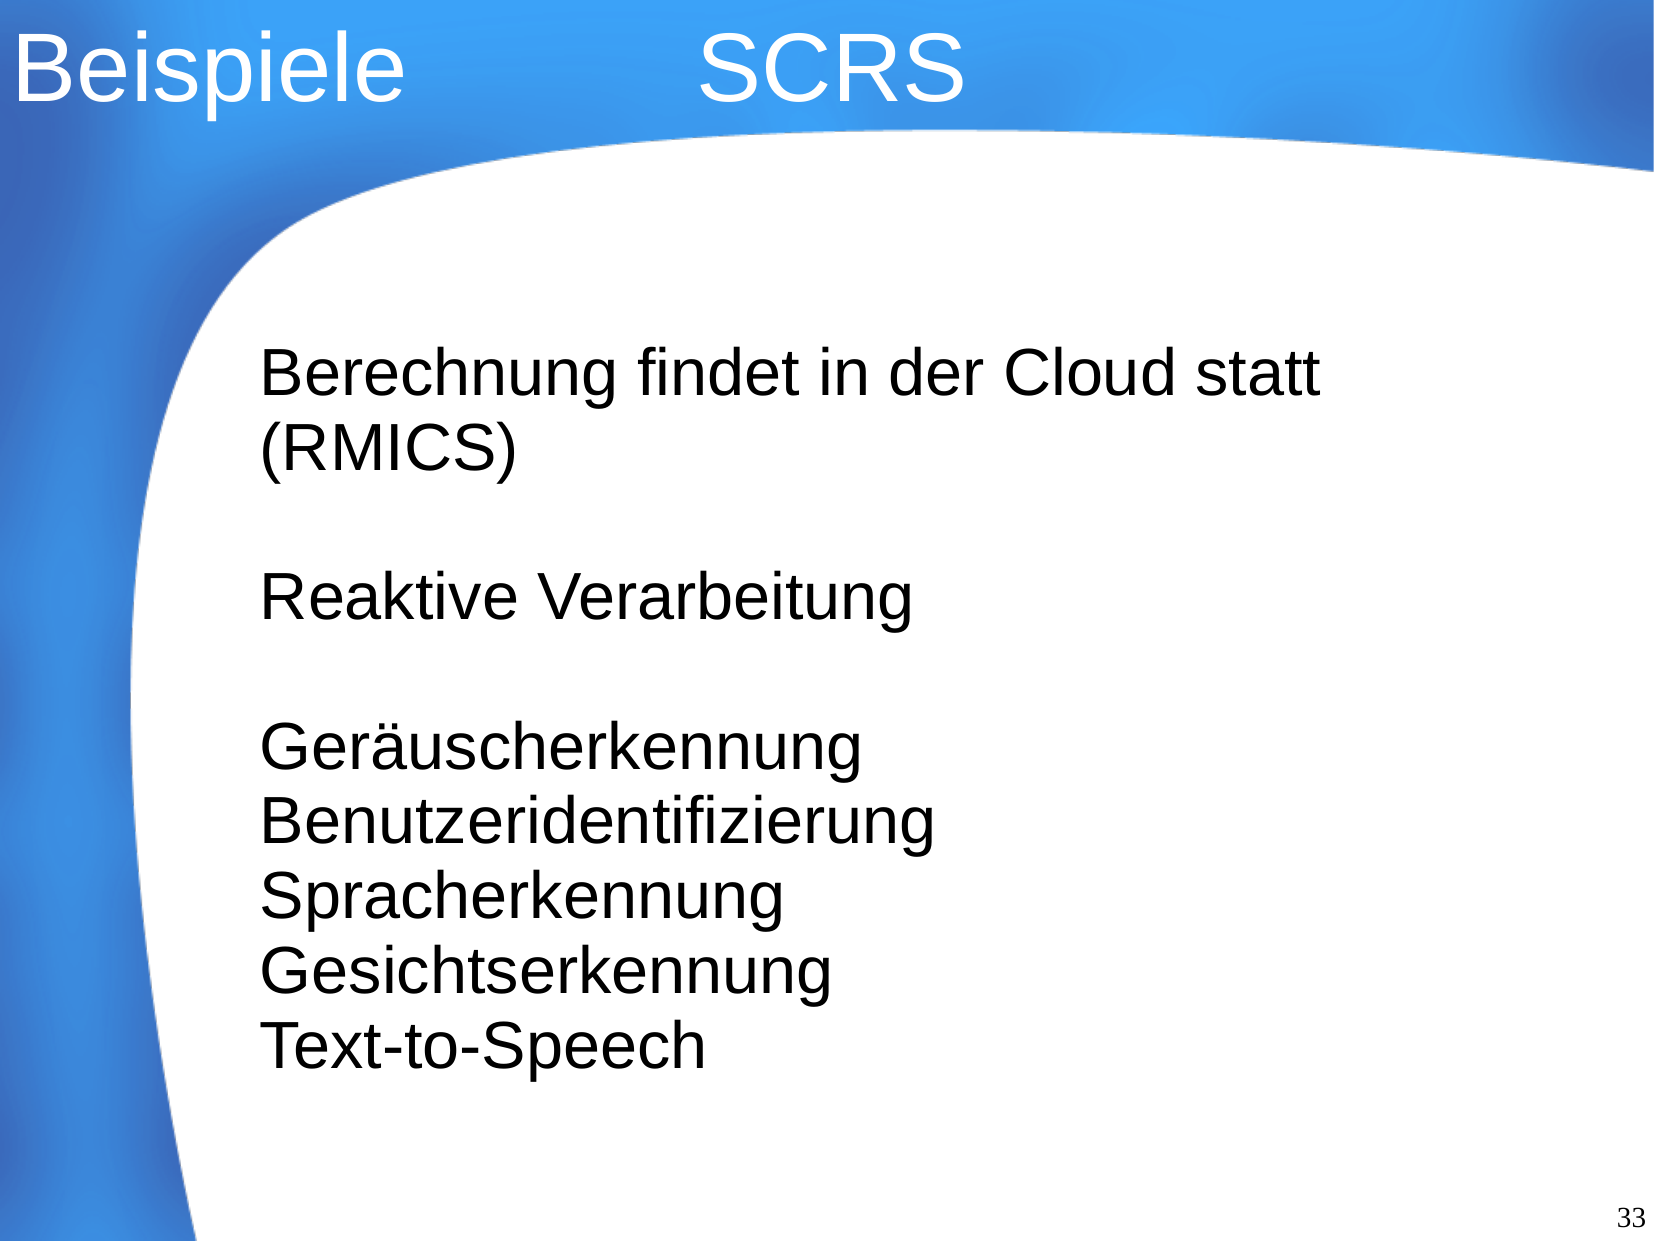

Beispiele
# SCRS
Berechnung findet in der Cloud statt (RMICS)
Reaktive Verarbeitung
Geräuscherkennung
Benutzeridentifizierung
Spracherkennung
Gesichtserkennung
Text-to-Speech
33